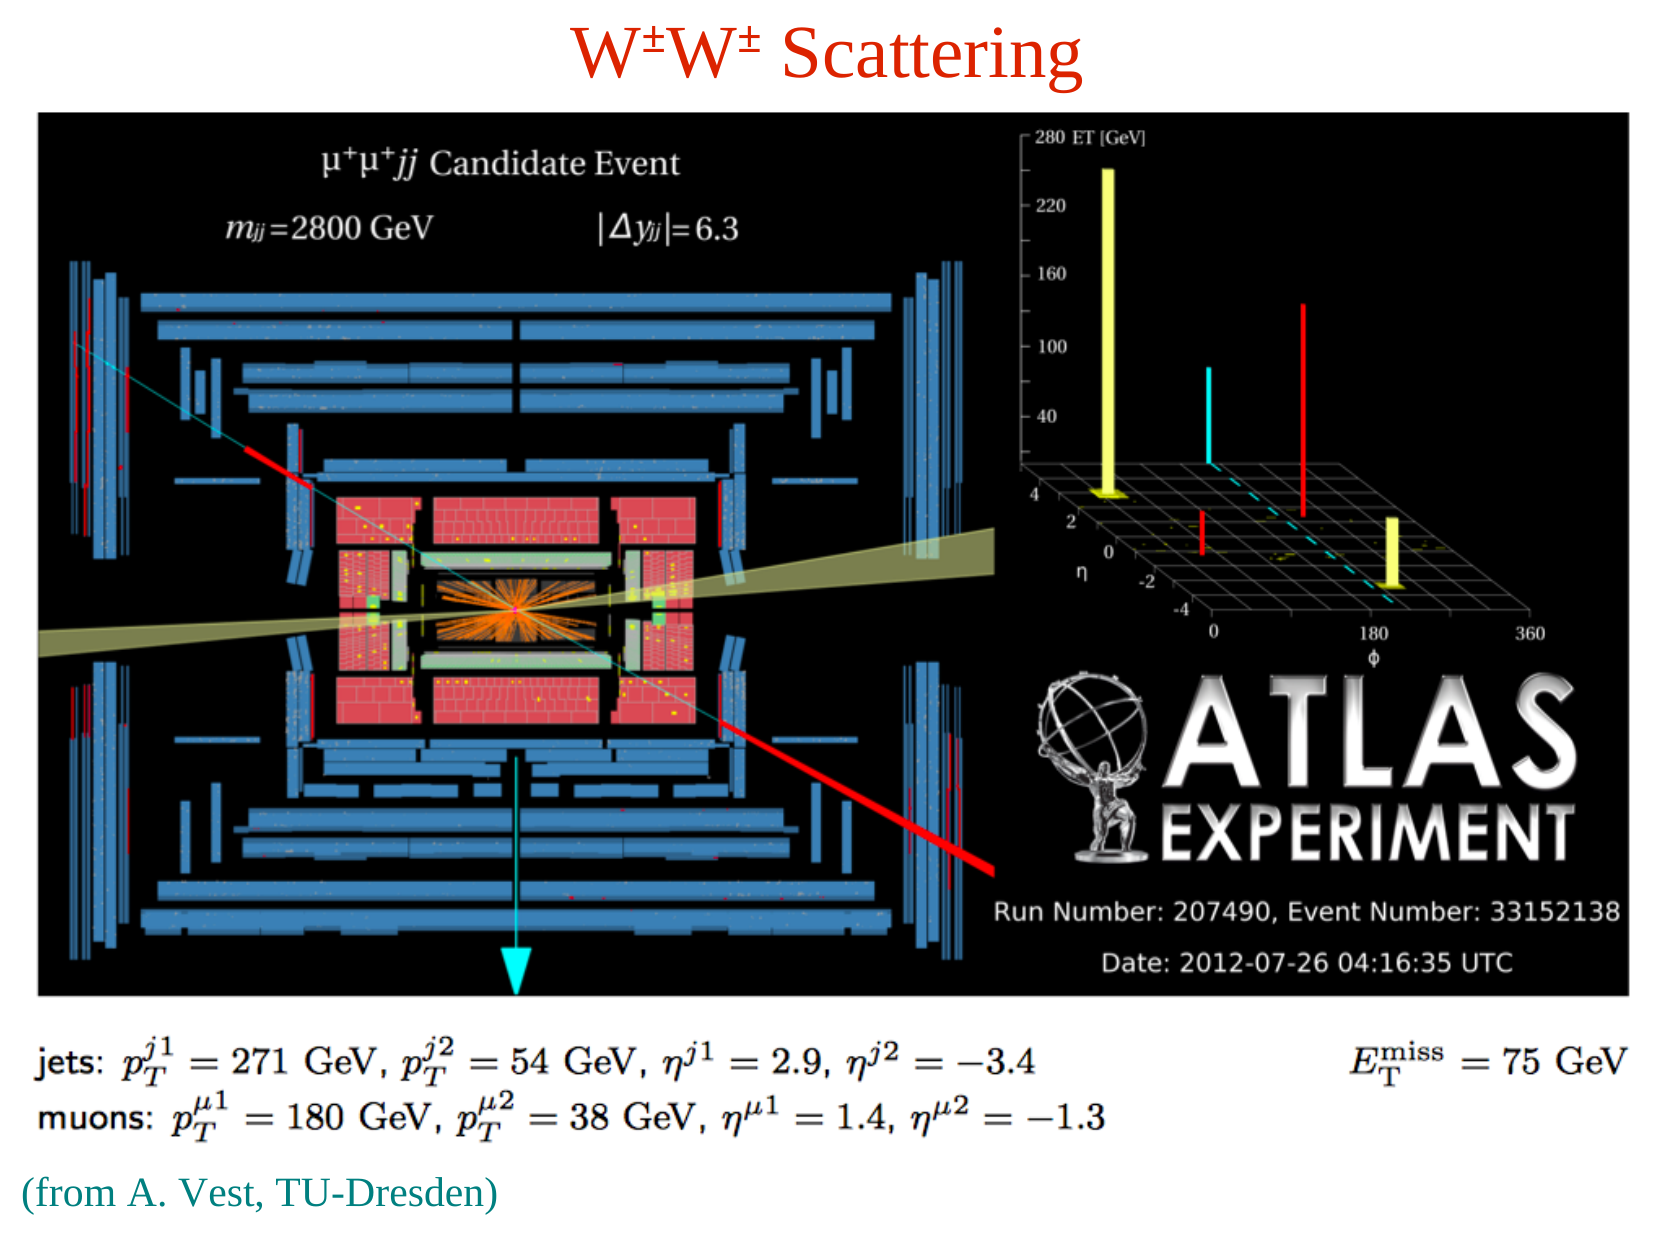

# W±W± Scattering
(from A. Vest, TU-Dresden)